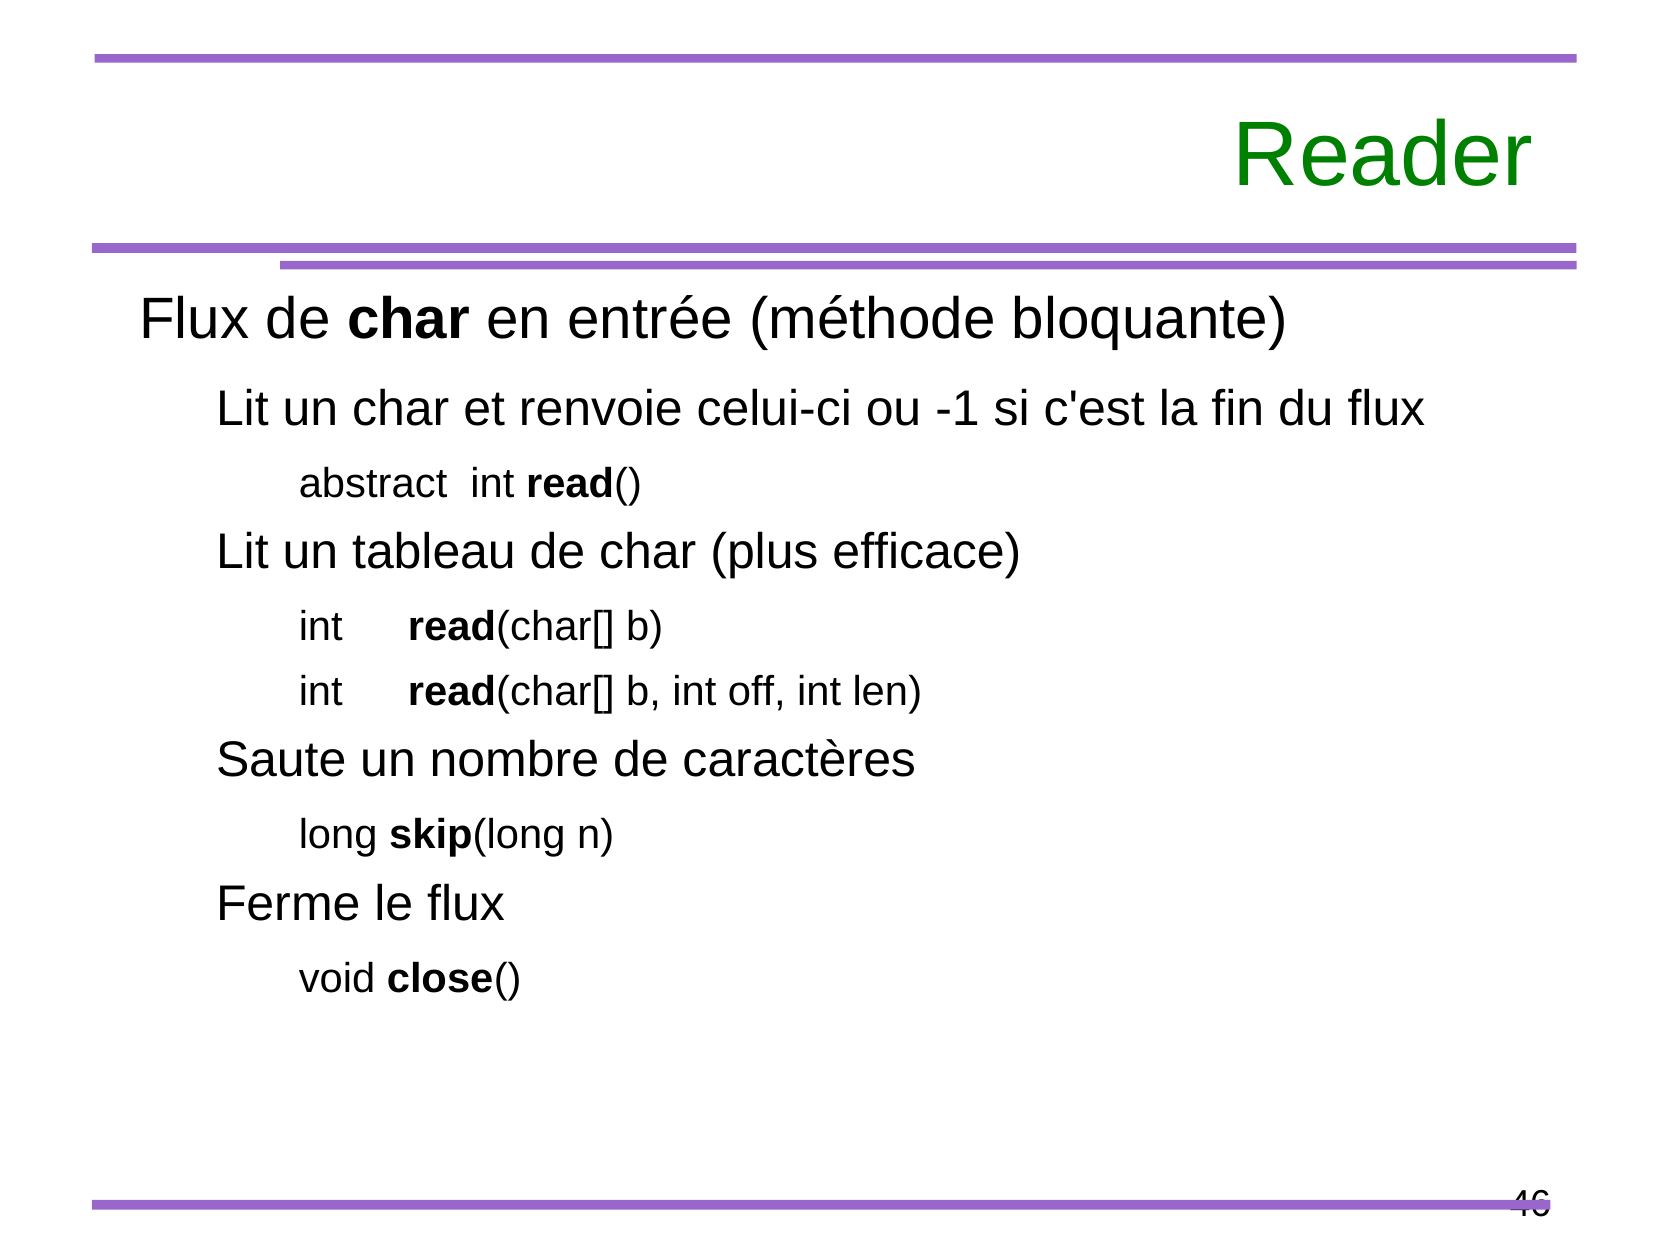

# Reader
Flux de char en entrée (méthode bloquante)
Lit un char et renvoie celui-ci ou -1 si c'est la fin du flux
abstract int read()
Lit un tableau de char (plus efficace)
int 	read(char[] b)
int 	read(char[] b, int off, int len)
Saute un nombre de caractères
long skip(long n)
Ferme le flux
void close()